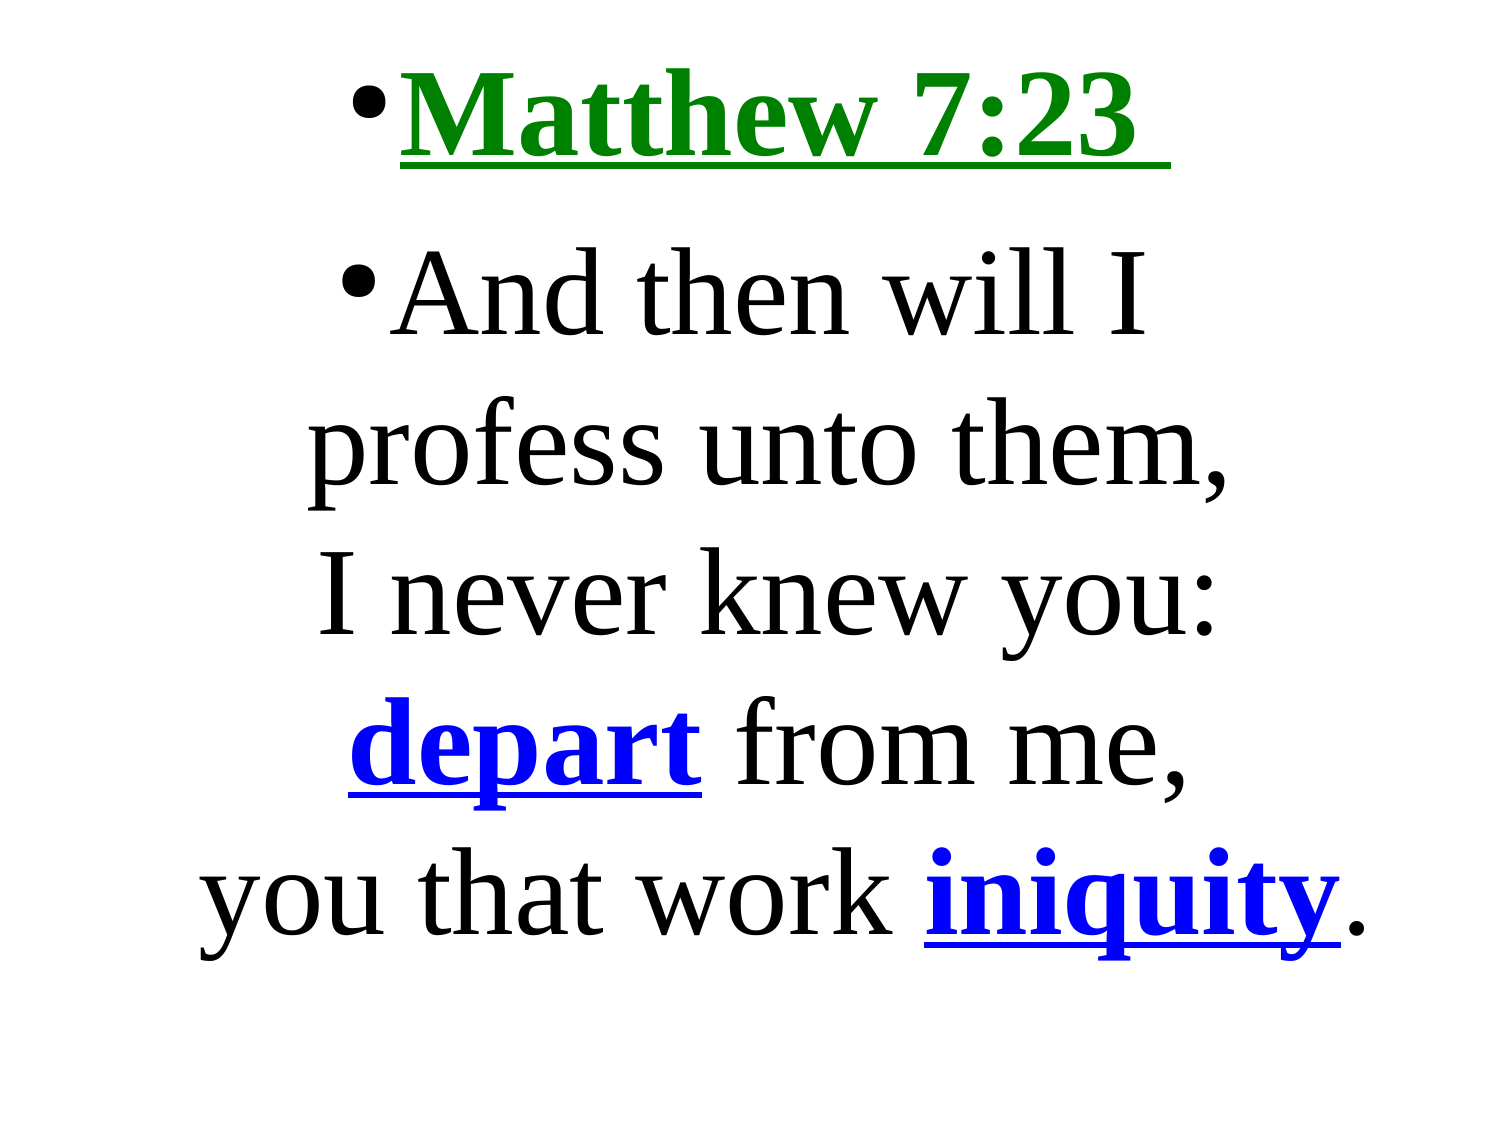

# Matthew 7:23
And then will I
profess unto them,
I never knew you:
depart from me,
you that work iniquity.